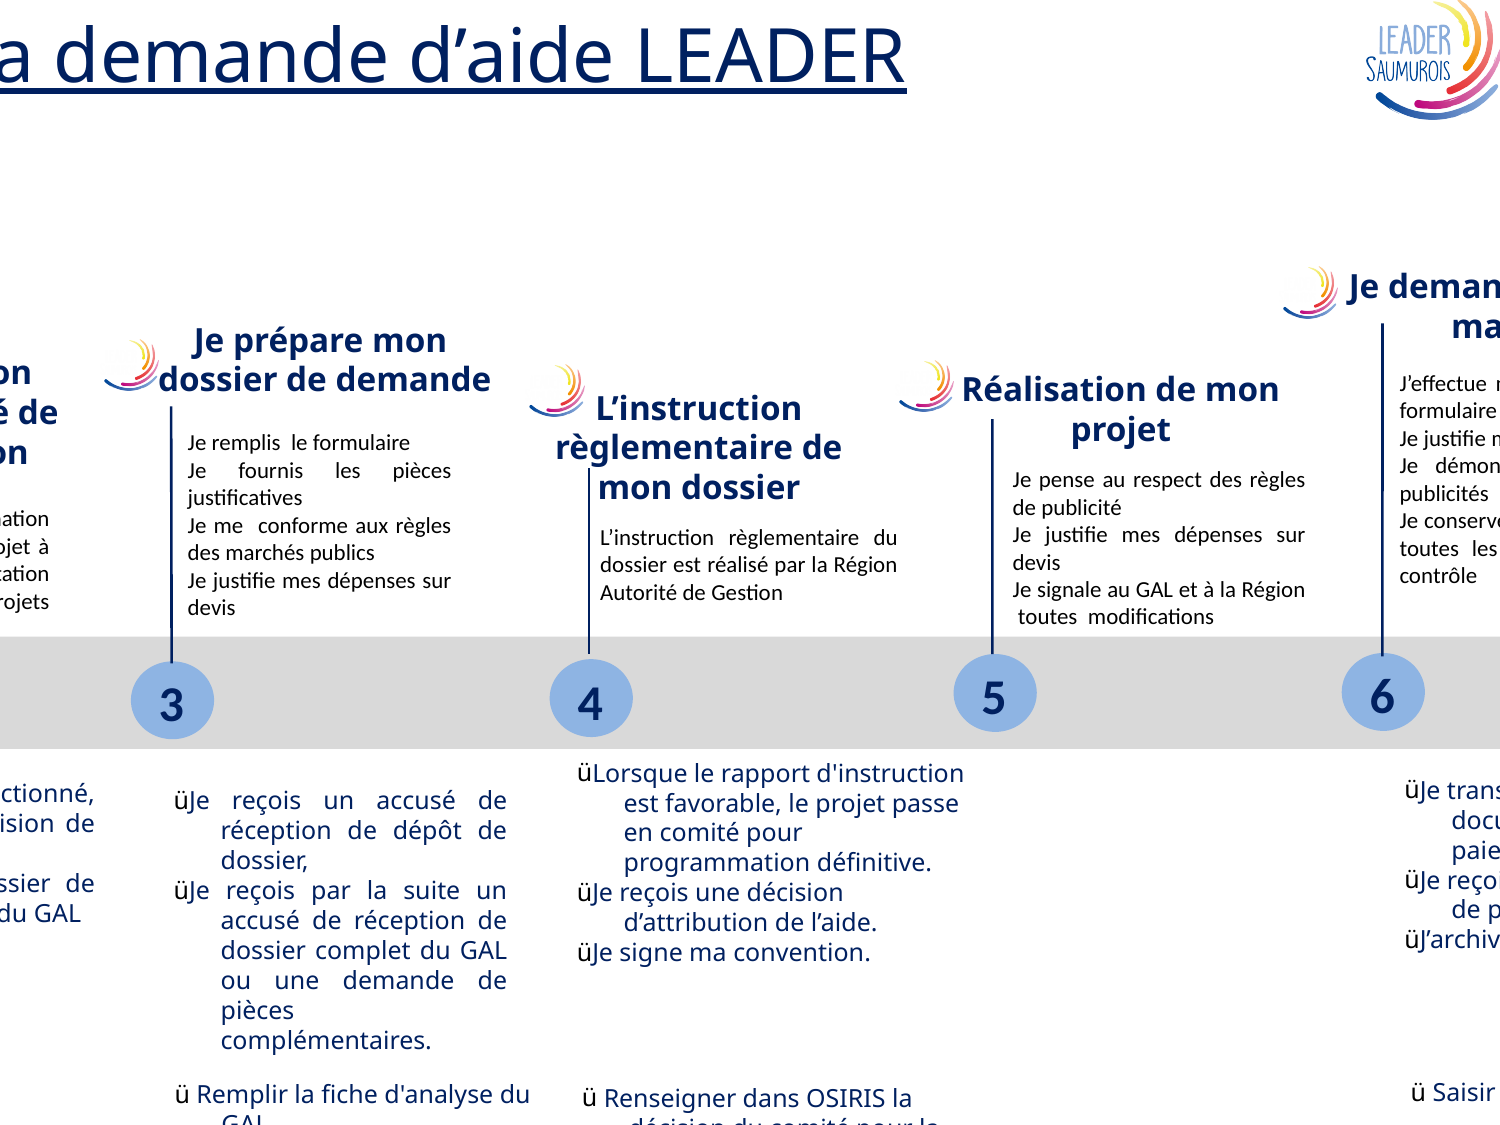

La demande d’aide LEADER
Je demande le paiement de ma subvention
Je prépare mon
dossier de demande
J’ai une idée, un projet
Je présente mon projet au comité de programmation
Réalisation de mon projet
J’effectue ma demande de paiement via le formulaire
Je justifie mes dépenses
Je démontre le respect des règles de publicités
Je conserve une copie de mon dossier et de toutes les pièces justificatives en cas de contrôle
L’instruction règlementaire de mon dossier
Je demande l’aide de l’animateur du GAL afin de :
Définir plus précisément mon projet en lien avec la stratégie du territoire
Mobiliser d’autres financements sur mon projet
Disposer d’un appui technique pour le montage du dossier, sa formalisation et les arbitrages à réaliser.
Je remplis le formulaire
Je fournis les pièces justificatives
Je me conforme aux règles des marchés publics
Je justifie mes dépenses sur devis
Je pense au respect des règles de publicité
Je justifie mes dépenses sur devis
Je signale au GAL et à la Région toutes modifications
Le comité de programmation sélectionne ou non le projet à l’appui d’une grille de notation commune pour tous les projets
L’instruction règlementaire du dossier est réalisé par la Région Autorité de Gestion
1
6
5
2
4
3
Lorsque le rapport d'instruction est favorable, le projet passe en comité pour programmation définitive.
Je reçois une décision d’attribution de l’aide.
Je signe ma convention.
Je transmets au GAL tous les documents nécessaires au paiement
Je reçois ma subvention et un avis de paiement
J’archive mes documents
Je reçois mon arrêté attributif de subvention (porteur de projet privé) pour le cofinancement public sollicité
Je dépose ma fiche projet auprès du GAL
Je reçois un accusé de réception du GAL
Signature du devis pour un porteur de projet privé et engagement des dépenses
 Mon projet est sélectionné, je reçois une décision de principe.
Je dépose mon dossier de demande auprès du GAL
Je reçois un accusé de réception de dépôt de dossier,
Je reçois par la suite un accusé de réception de dossier complet du GAL ou une demande de pièces complémentaires.
 Saisir dans OSIRIS la demande de paiement
 Remplir la fiche d'analyse du GAL
Saisir la demande dans OSIRIS , à l'identique du dossier papier : LEADER 2020/Saisie OSIRIS/2018-02_27_Manuel_OSIRIS_19.2_PDL_V5
 Renseigner dans OSIRIS la décision du comité pour la programmation.